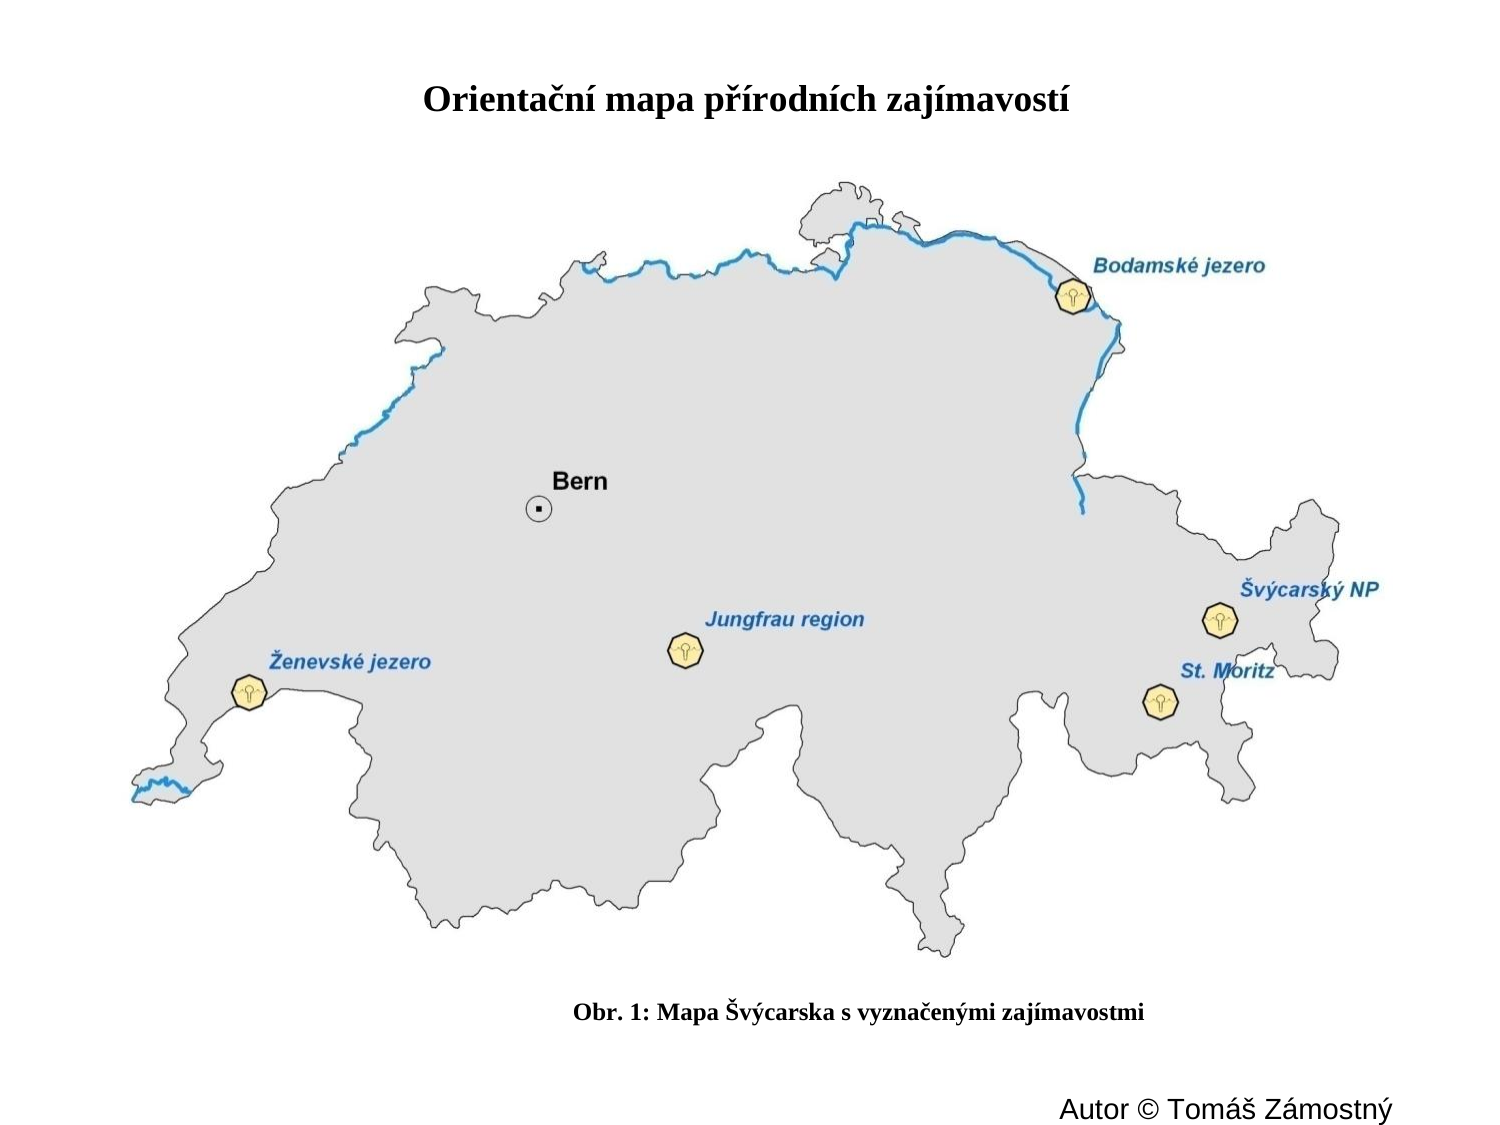

Orientační mapa přírodních zajímavostí
Obr. 1: Mapa Švýcarska s vyznačenými zajímavostmi
Autor © Tomáš Zámostný